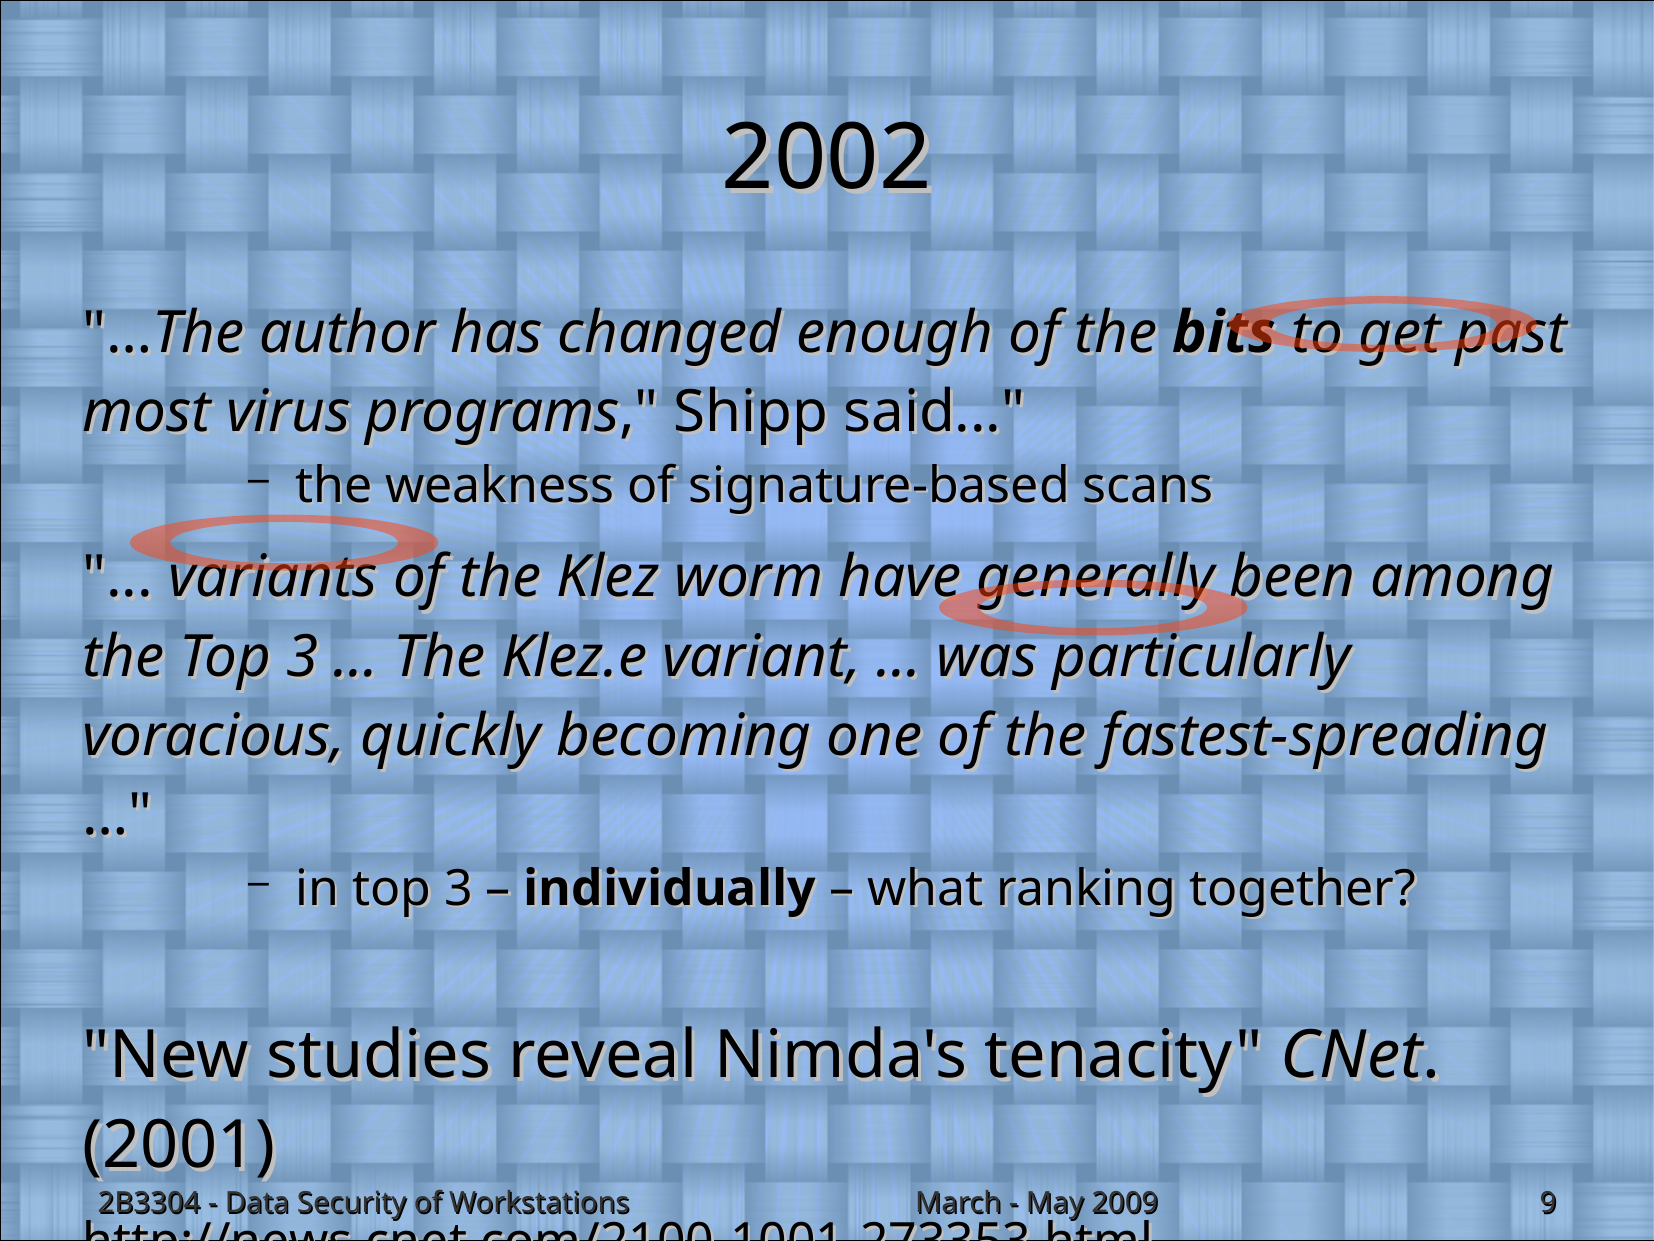

# 2002
"…The author has changed enough of the bits to get past most virus programs," Shipp said..."
the weakness of signature-based scans
"... variants of the Klez worm have generally been among the Top 3 … The Klez.e variant, ... was particularly voracious, quickly becoming one of the fastest-spreading …"
in top 3 – individually – what ranking together?
"New studies reveal Nimda's tenacity" CNet. (2001)
http://news.cnet.com/2100-1001-273353.html